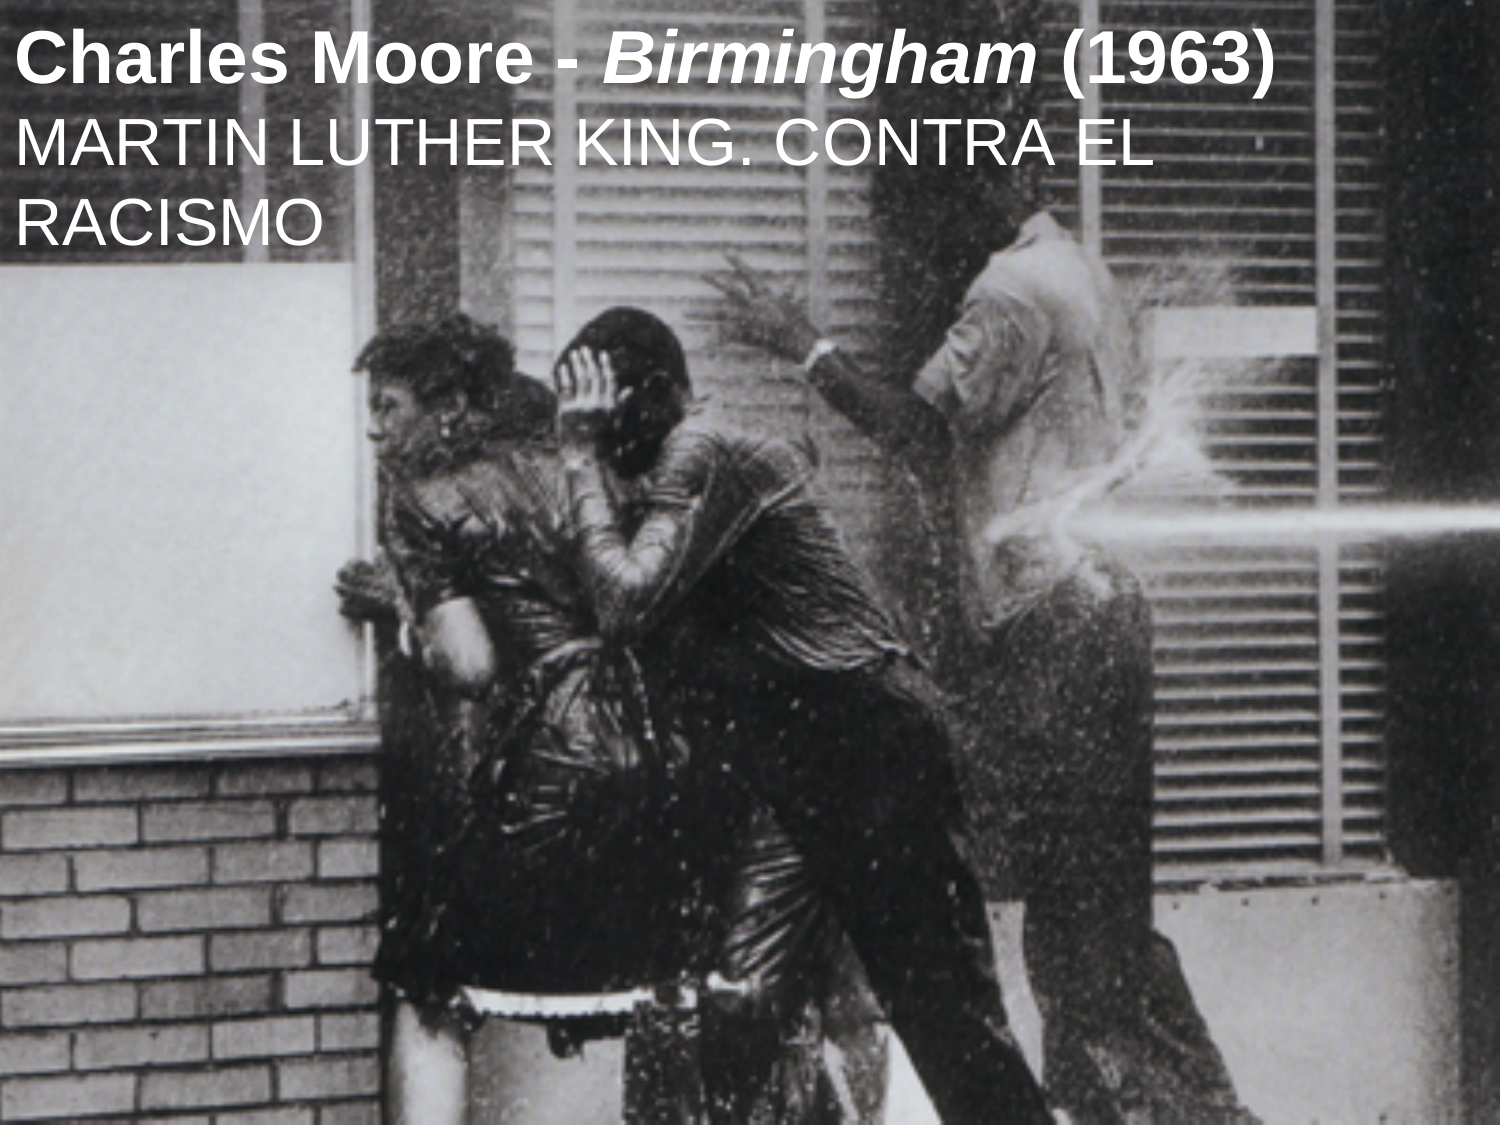

Charles Moore - Birmingham (1963)
MARTIN LUTHER KING. CONTRA EL RACISMO